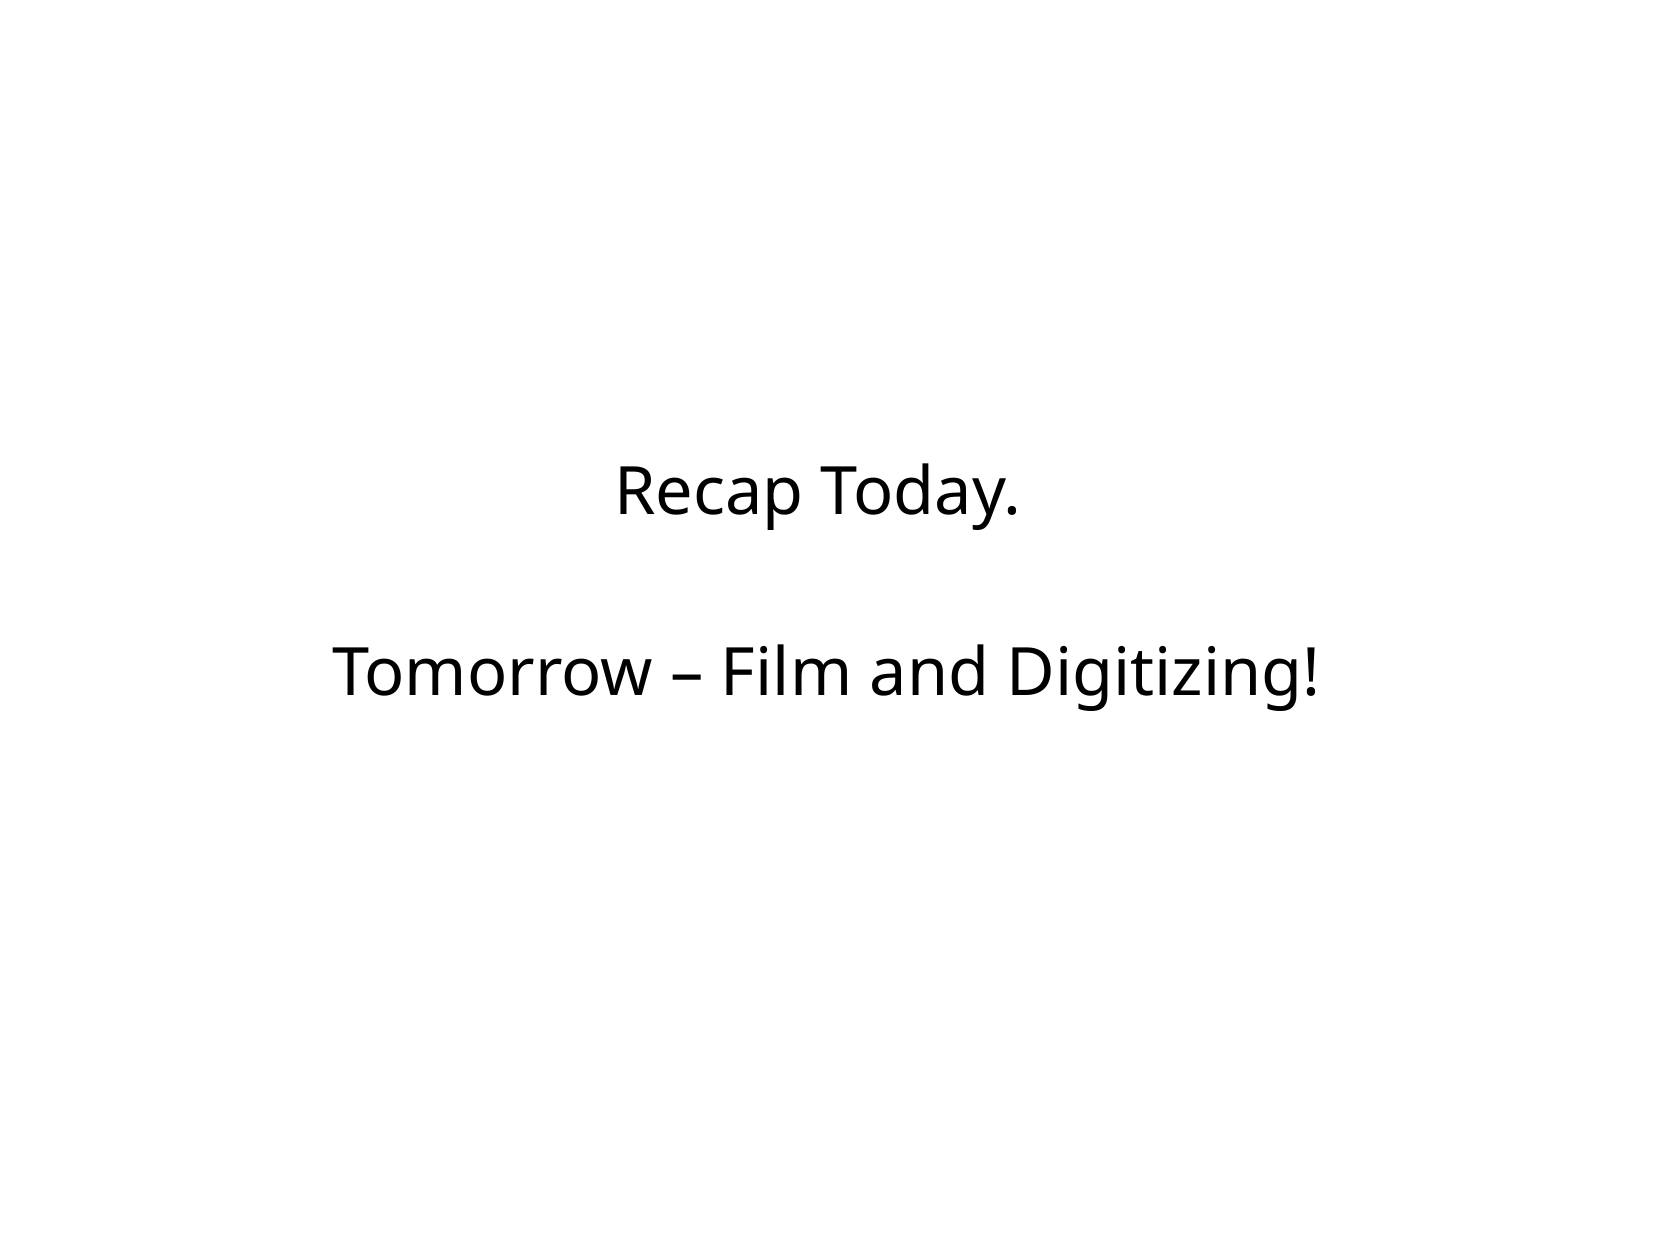

# Recap Today.
Tomorrow – Film and Digitizing!